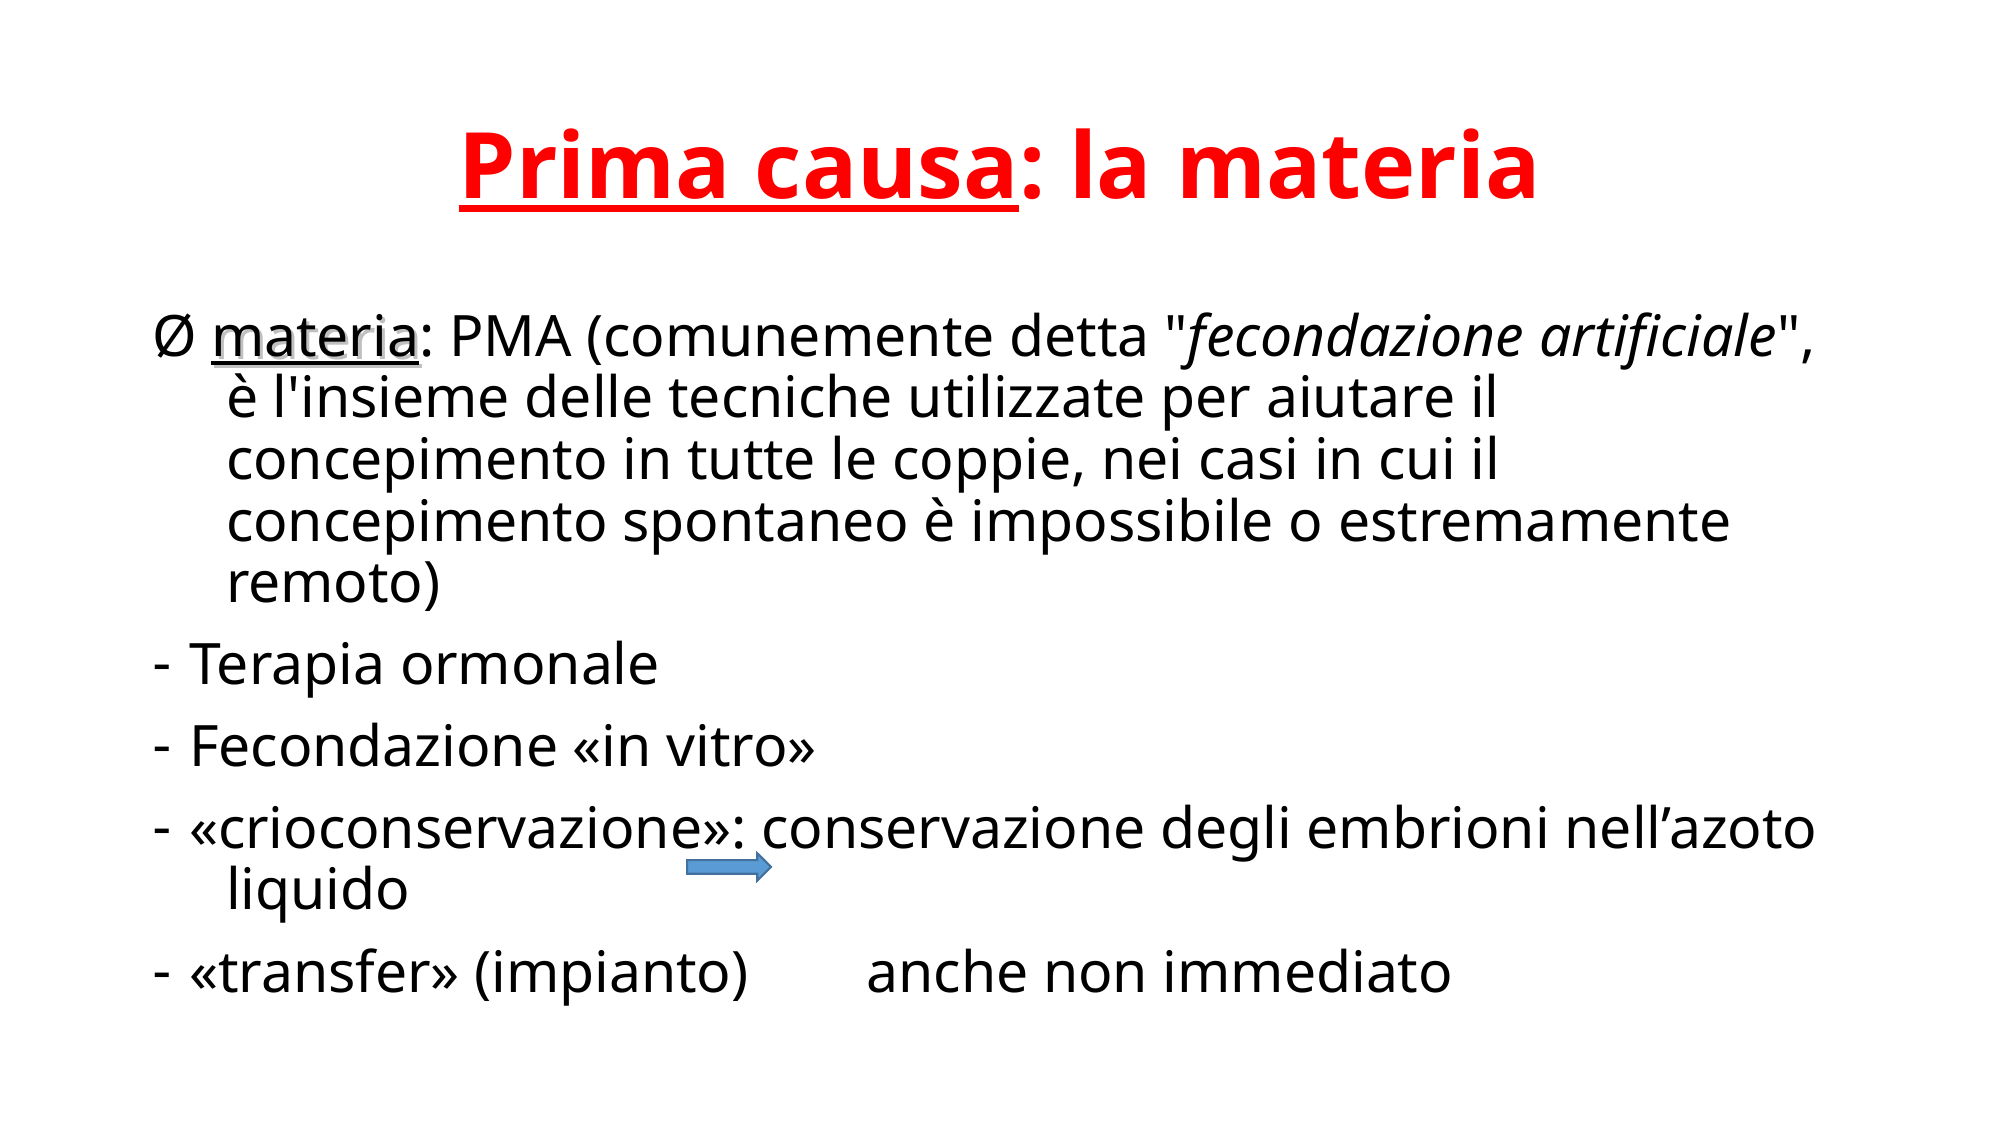

# Prima causa: la materia
 materia: PMA (comunemente detta "fecondazione artificiale", è l'insieme delle tecniche utilizzate per aiutare il concepimento in tutte le coppie, nei casi in cui il concepimento spontaneo è impossibile o estremamente remoto)
Terapia ormonale
Fecondazione «in vitro»
«crioconservazione»: conservazione degli embrioni nell’azoto liquido
«transfer» (impianto) anche non immediato